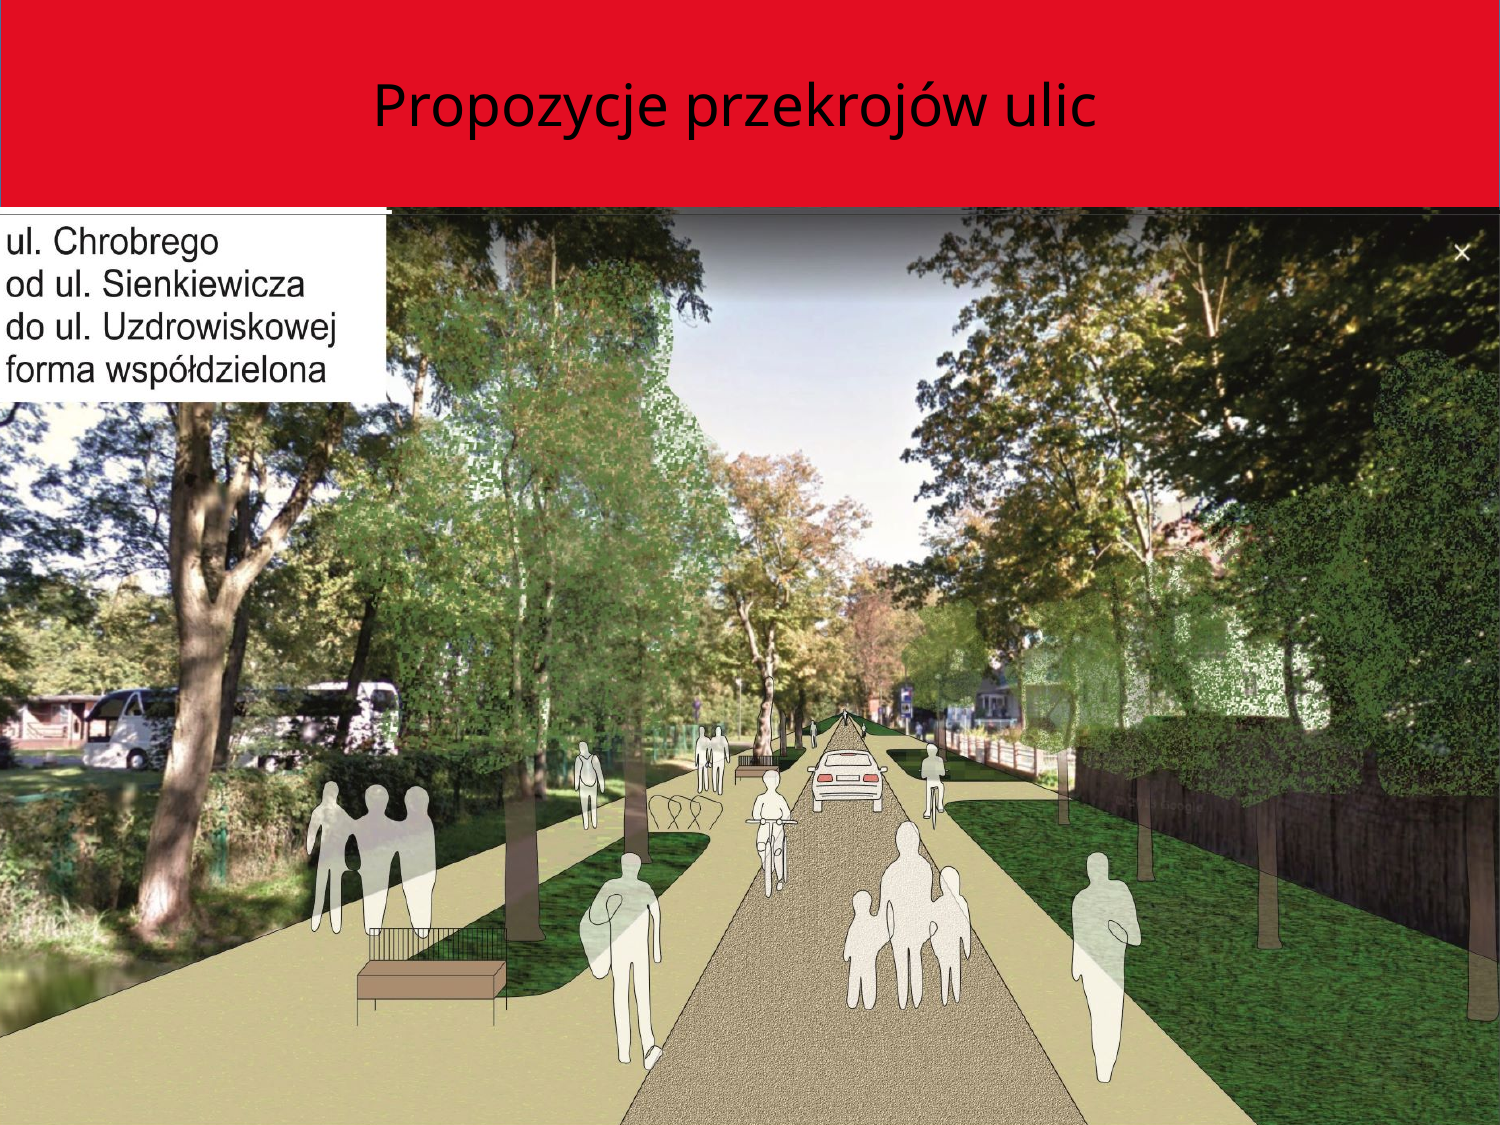

Ruch drogowy – przykłady przekrojów
Propozycje przekrojów ulic